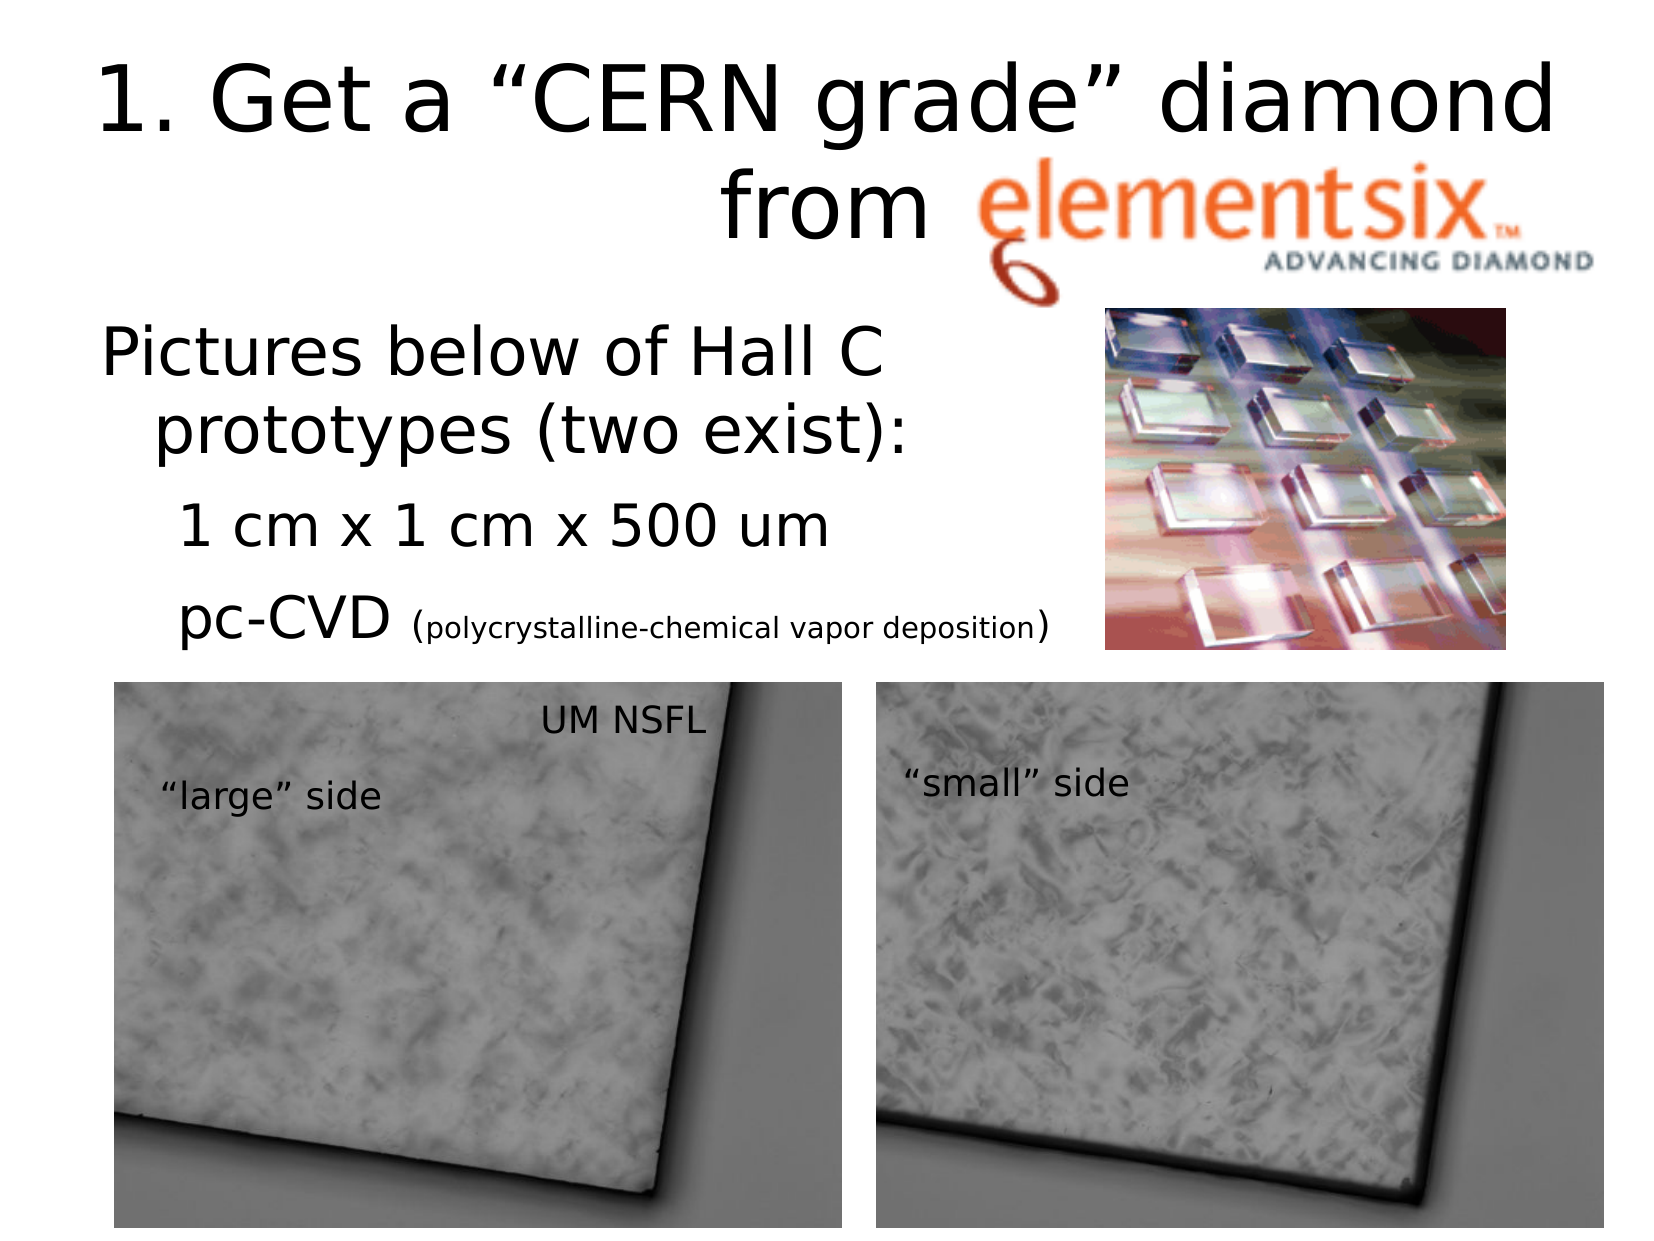

# 1. Get a “CERN grade” diamond from
Pictures below of Hall C prototypes (two exist):
1 cm x 1 cm x 500 um
pc-CVD (polycrystalline-chemical vapor deposition)
UM NSFL
“small” side
“large” side